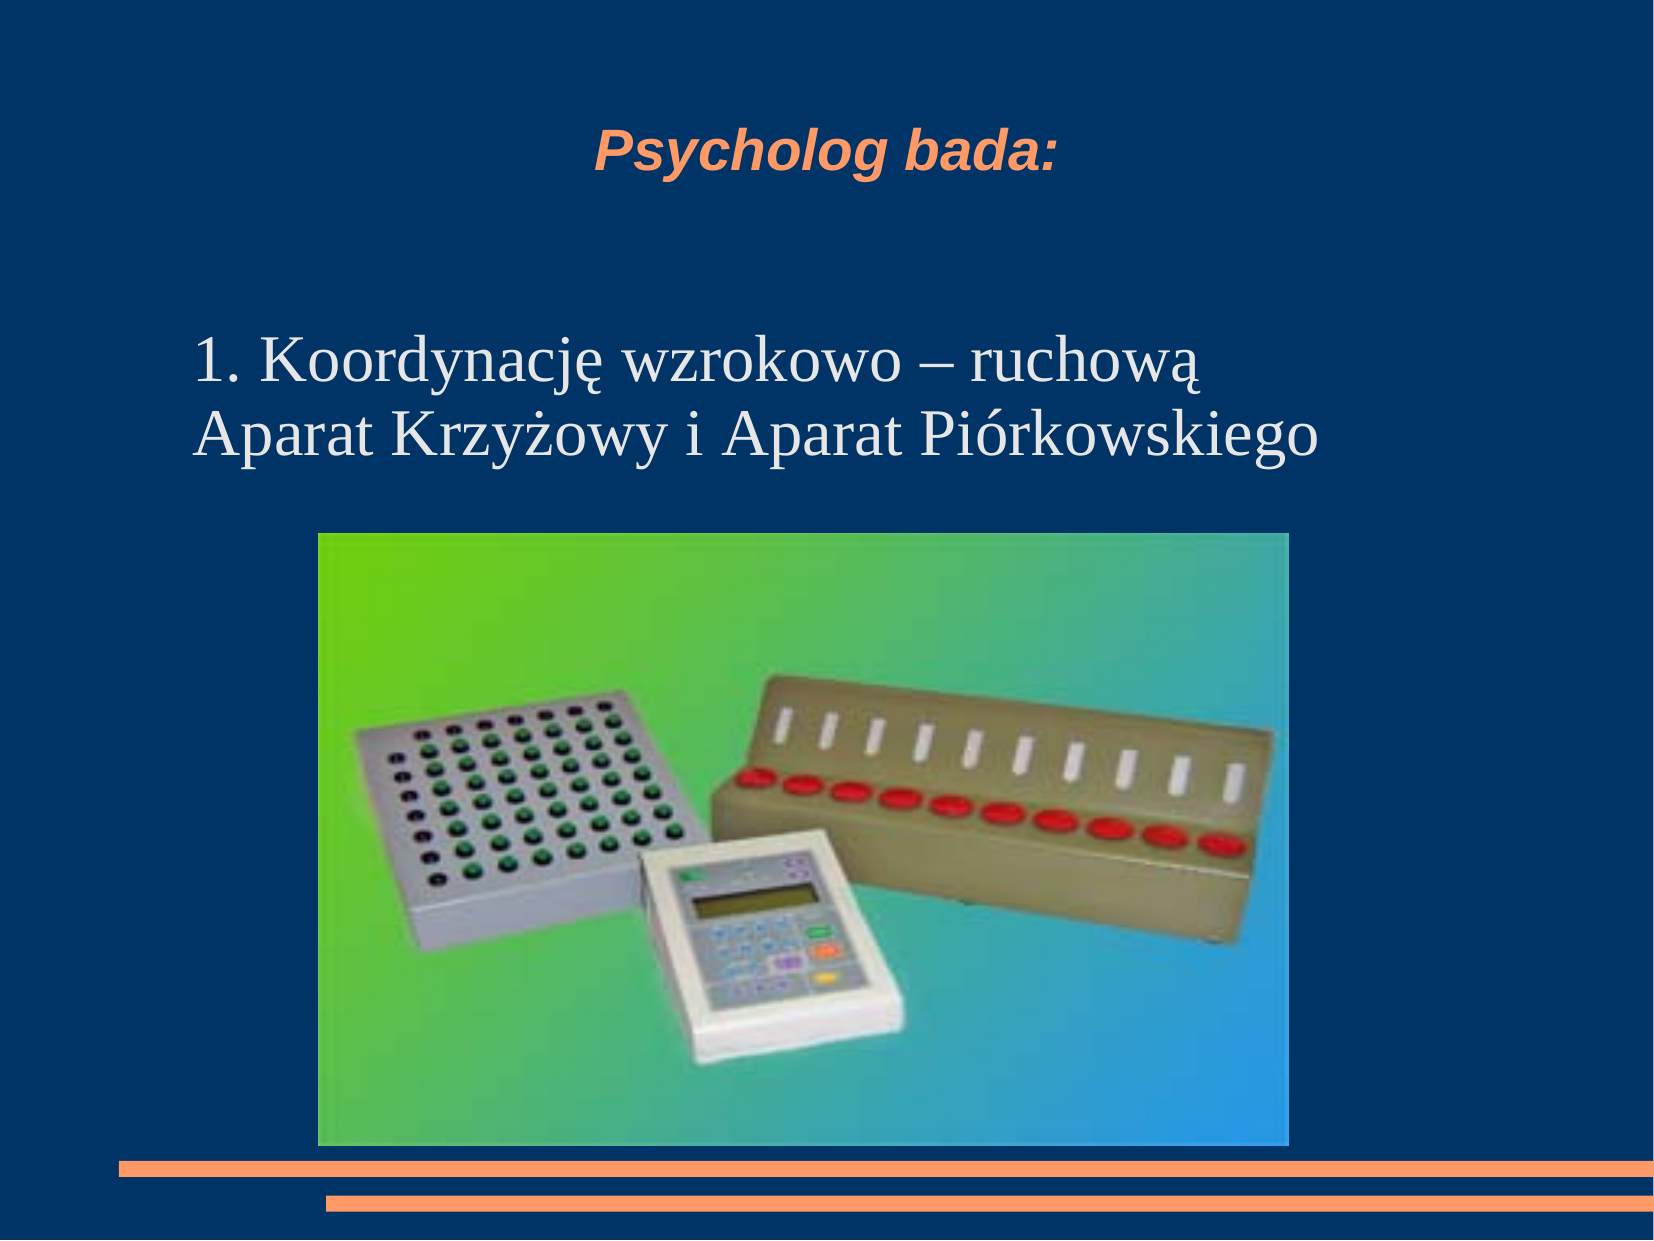

# Psycholog bada:
1. Koordynację wzrokowo – ruchową
Aparat Krzyżowy i Aparat Piórkowskiego